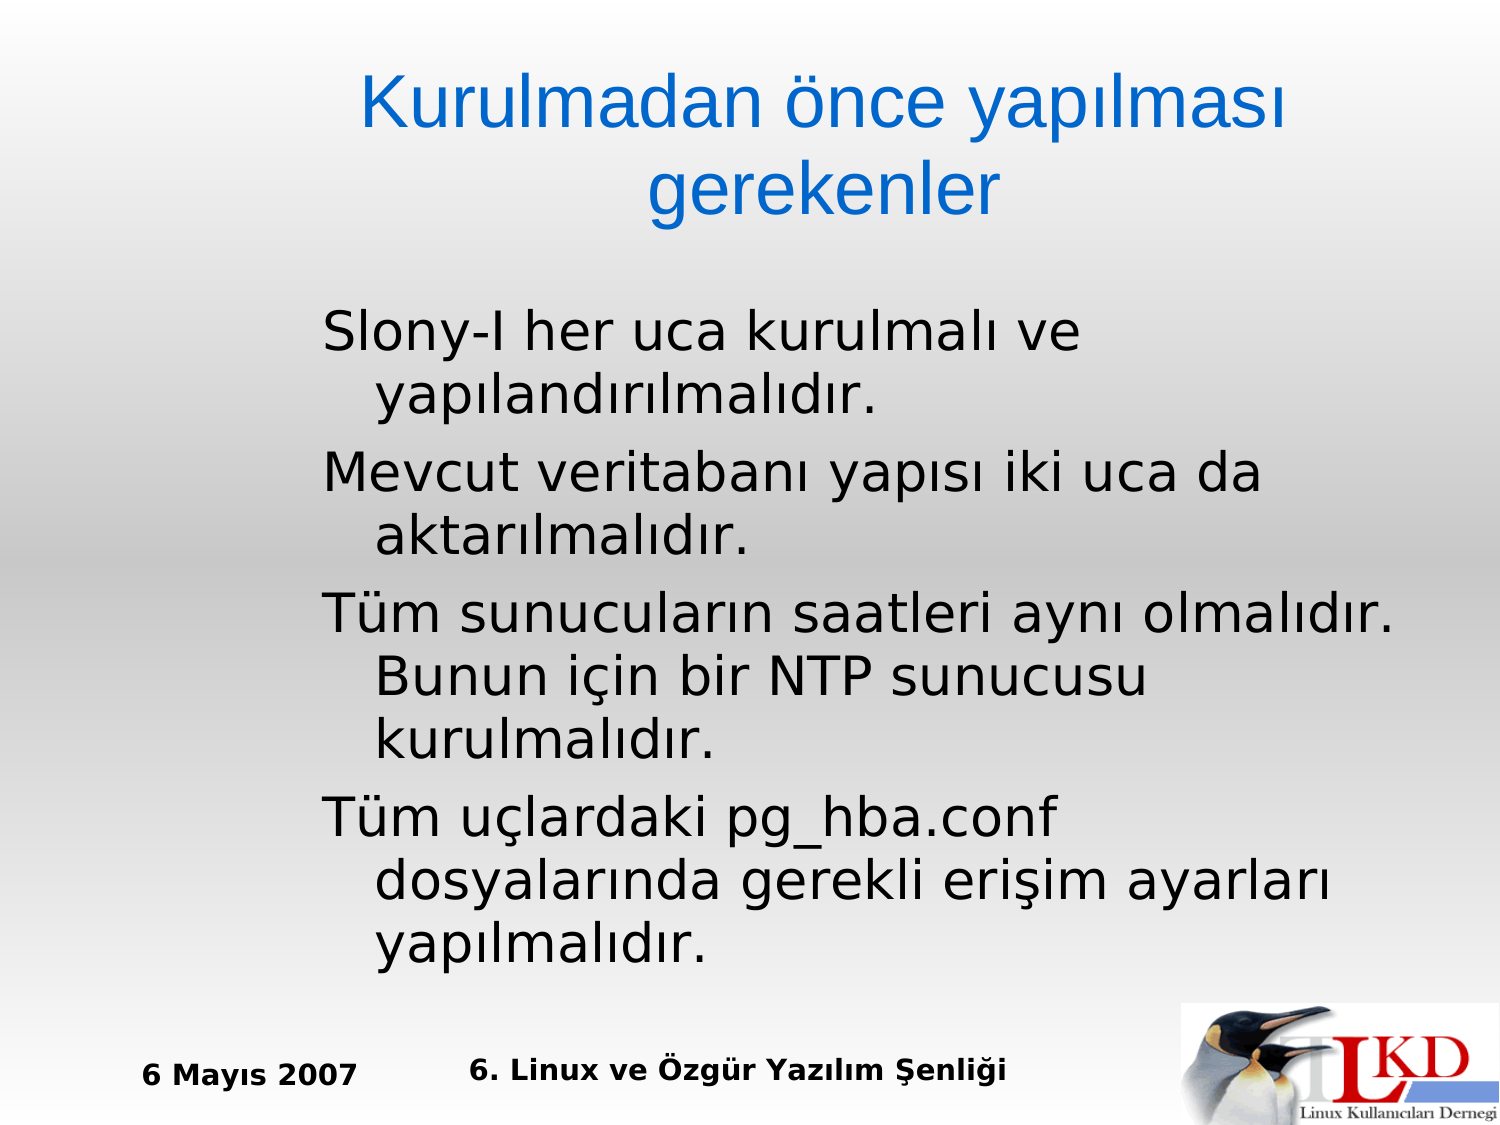

# Kurulmadan önce yapılması gerekenler
Slony-I her uca kurulmalı ve yapılandırılmalıdır.
Mevcut veritabanı yapısı iki uca da aktarılmalıdır.
Tüm sunucuların saatleri aynı olmalıdır. Bunun için bir NTP sunucusu kurulmalıdır.
Tüm uçlardaki pg_hba.conf dosyalarında gerekli erişim ayarları yapılmalıdır.